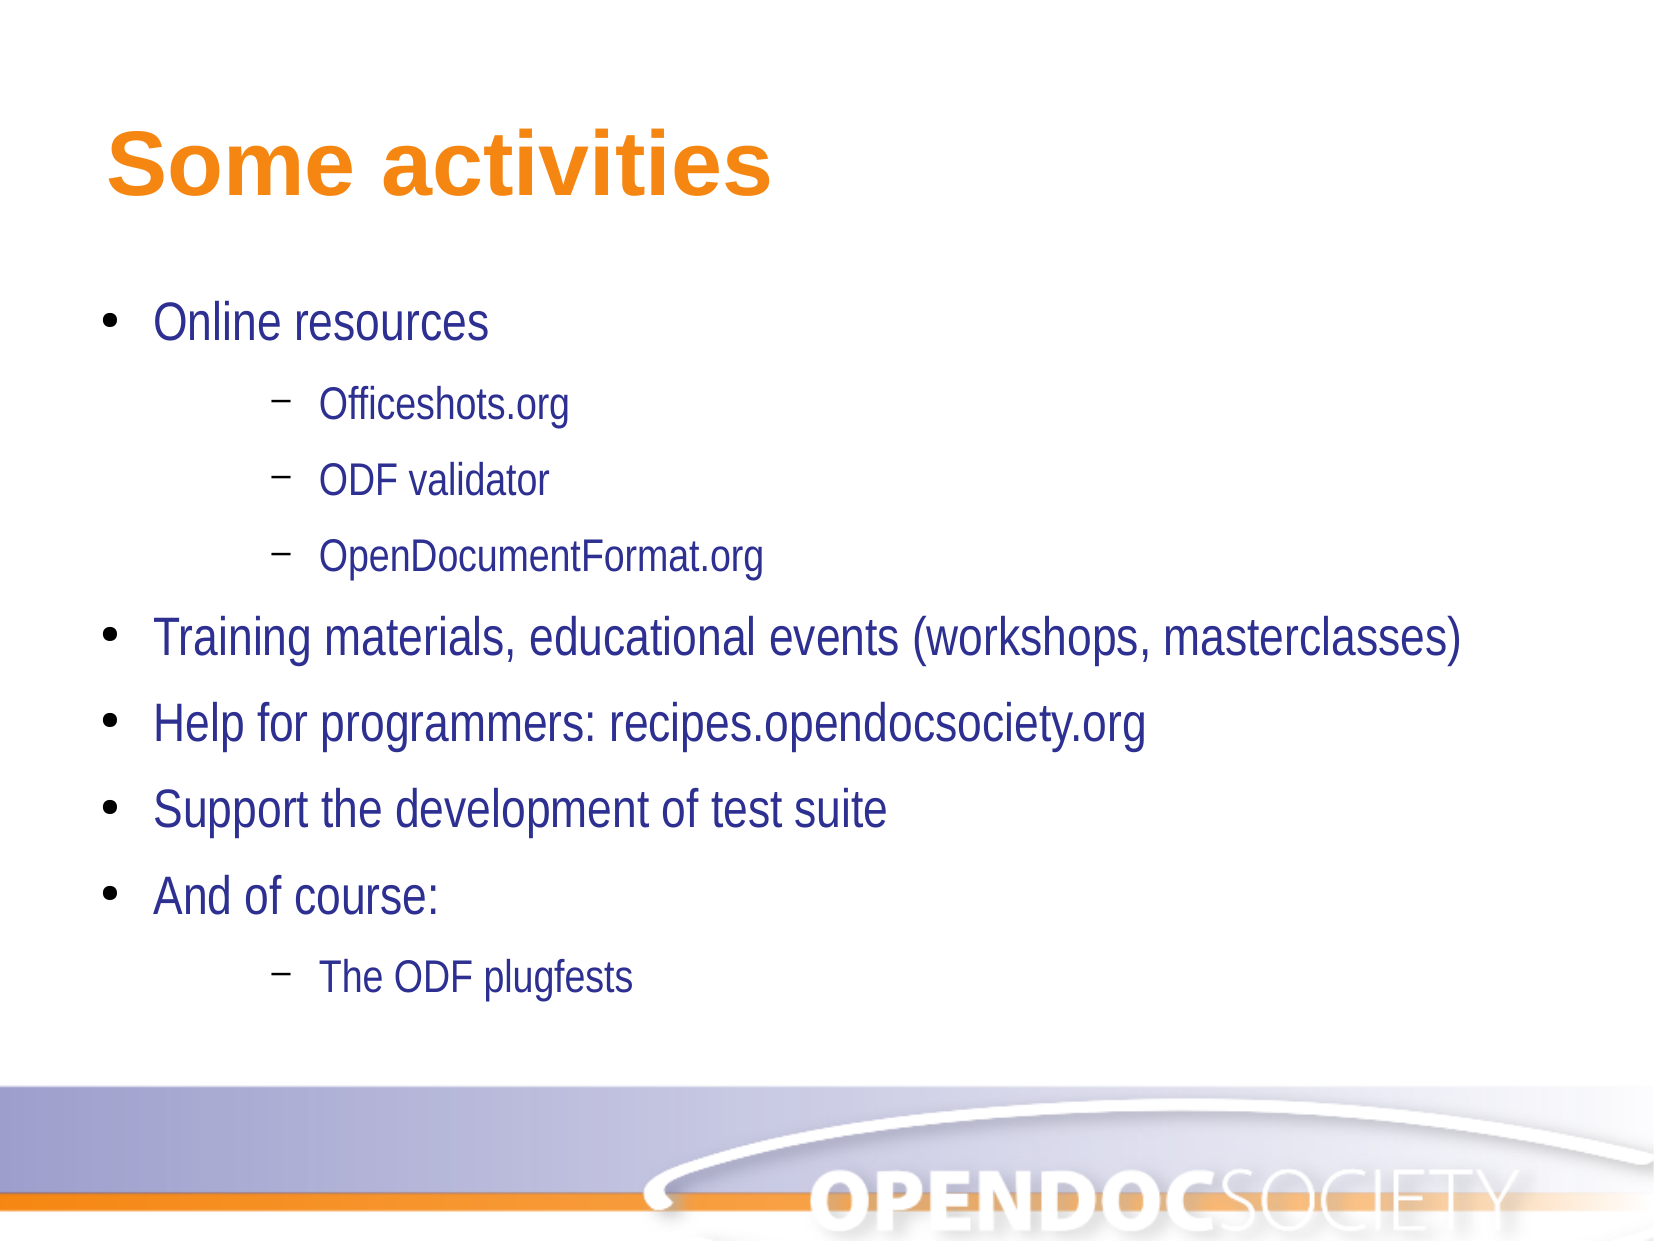

# Some activities
Online resources
Officeshots.org
ODF validator
OpenDocumentFormat.org
Training materials, educational events (workshops, masterclasses)
Help for programmers: recipes.opendocsociety.org
Support the development of test suite
And of course:
The ODF plugfests